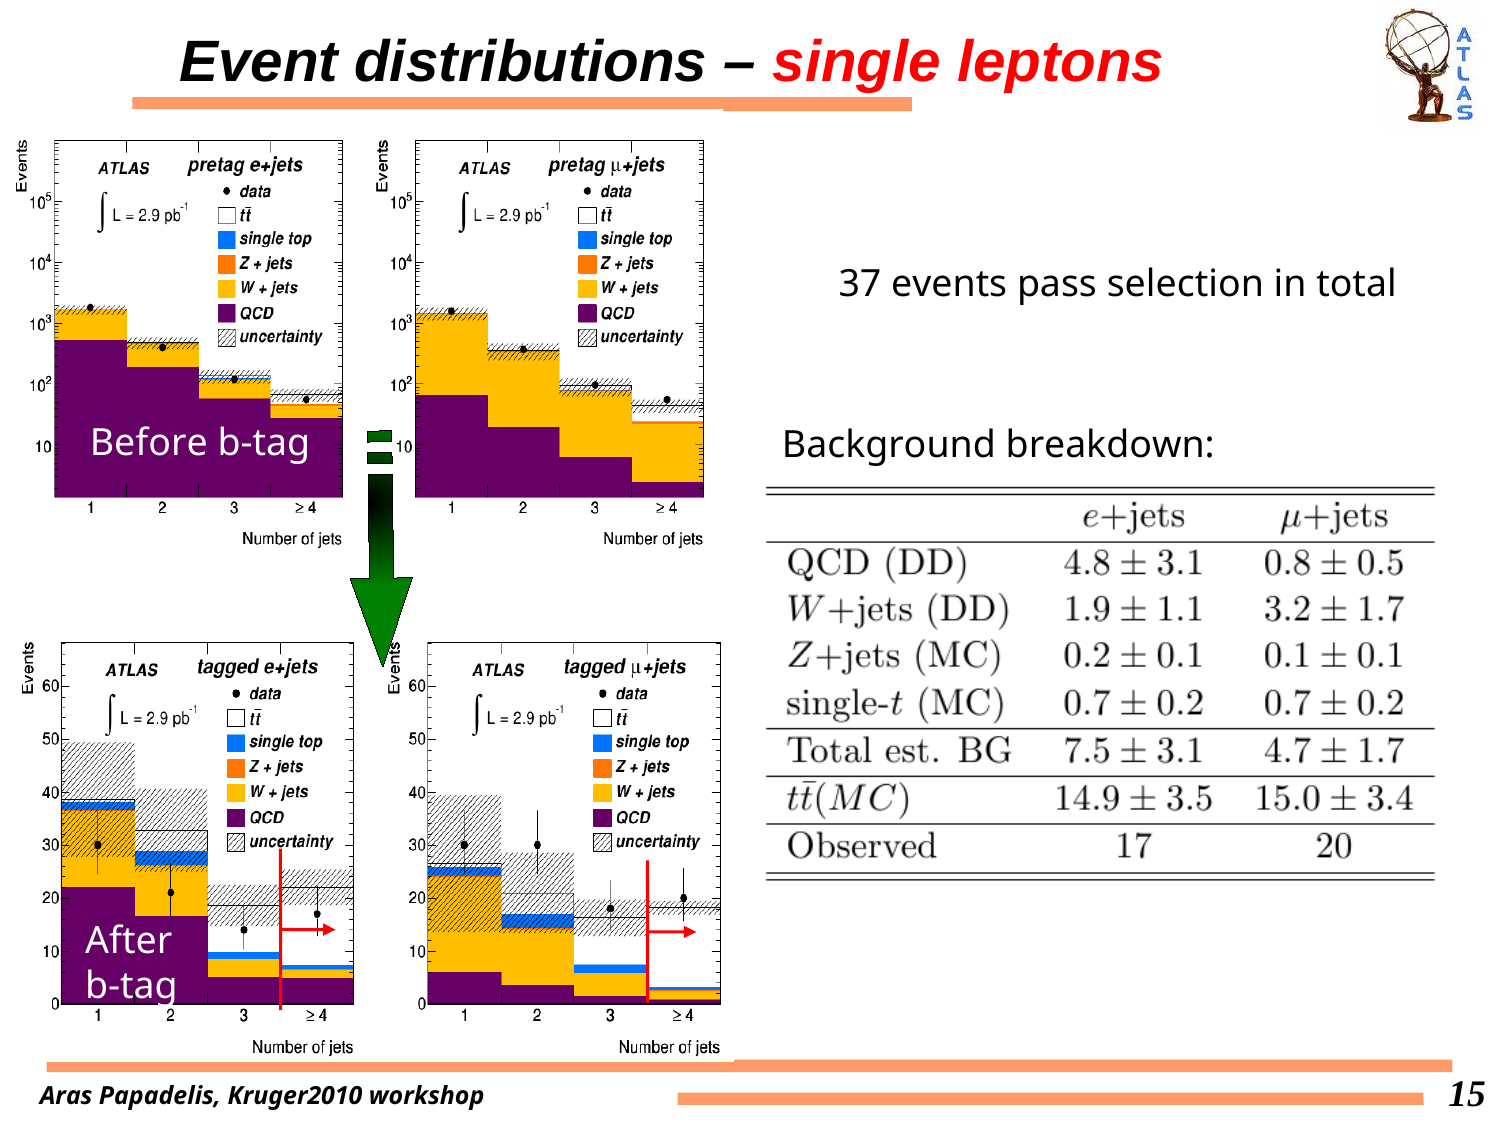

# Event distributions – single leptons
37 events pass selection in total
Before b-tag
Background breakdown:
After
b-tag